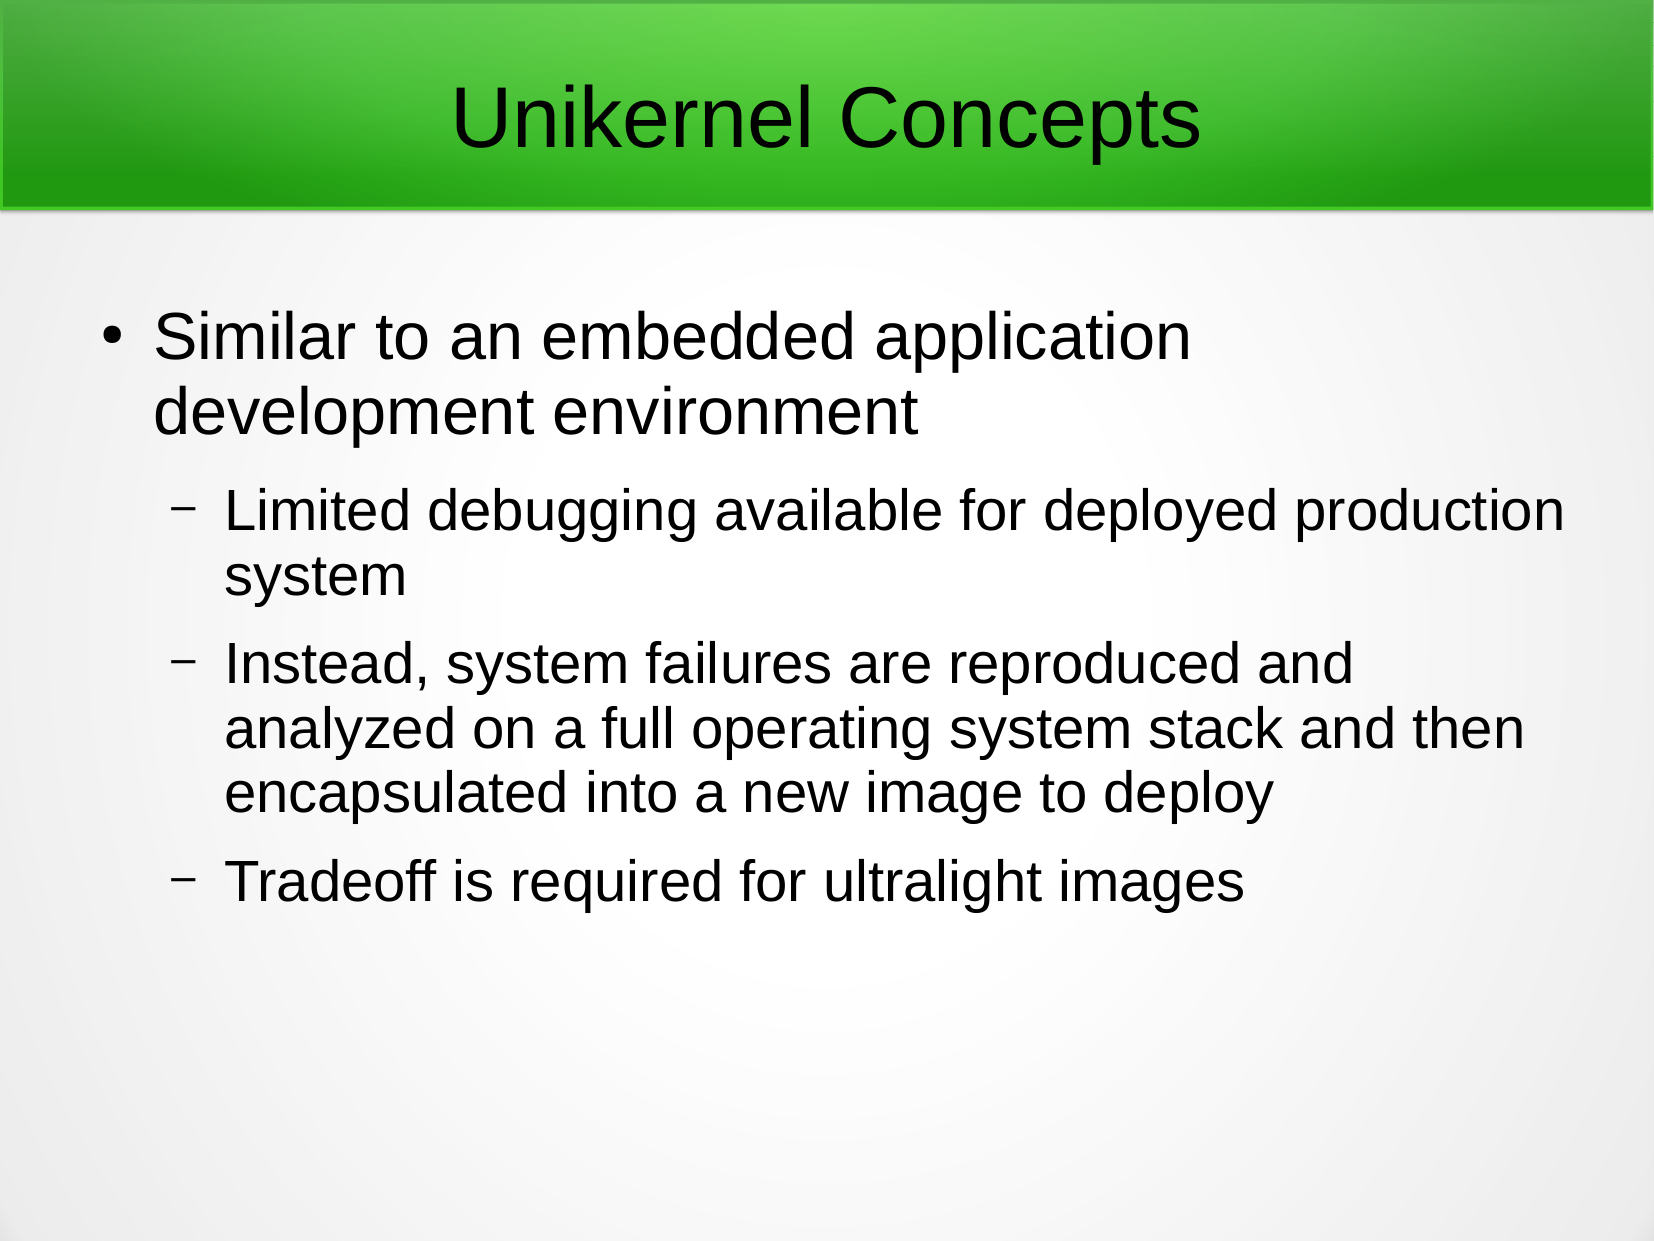

# Unikernel Concepts
Similar to an embedded application development environment
Limited debugging available for deployed production system
Instead, system failures are reproduced and analyzed on a full operating system stack and then encapsulated into a new image to deploy
Tradeoff is required for ultralight images